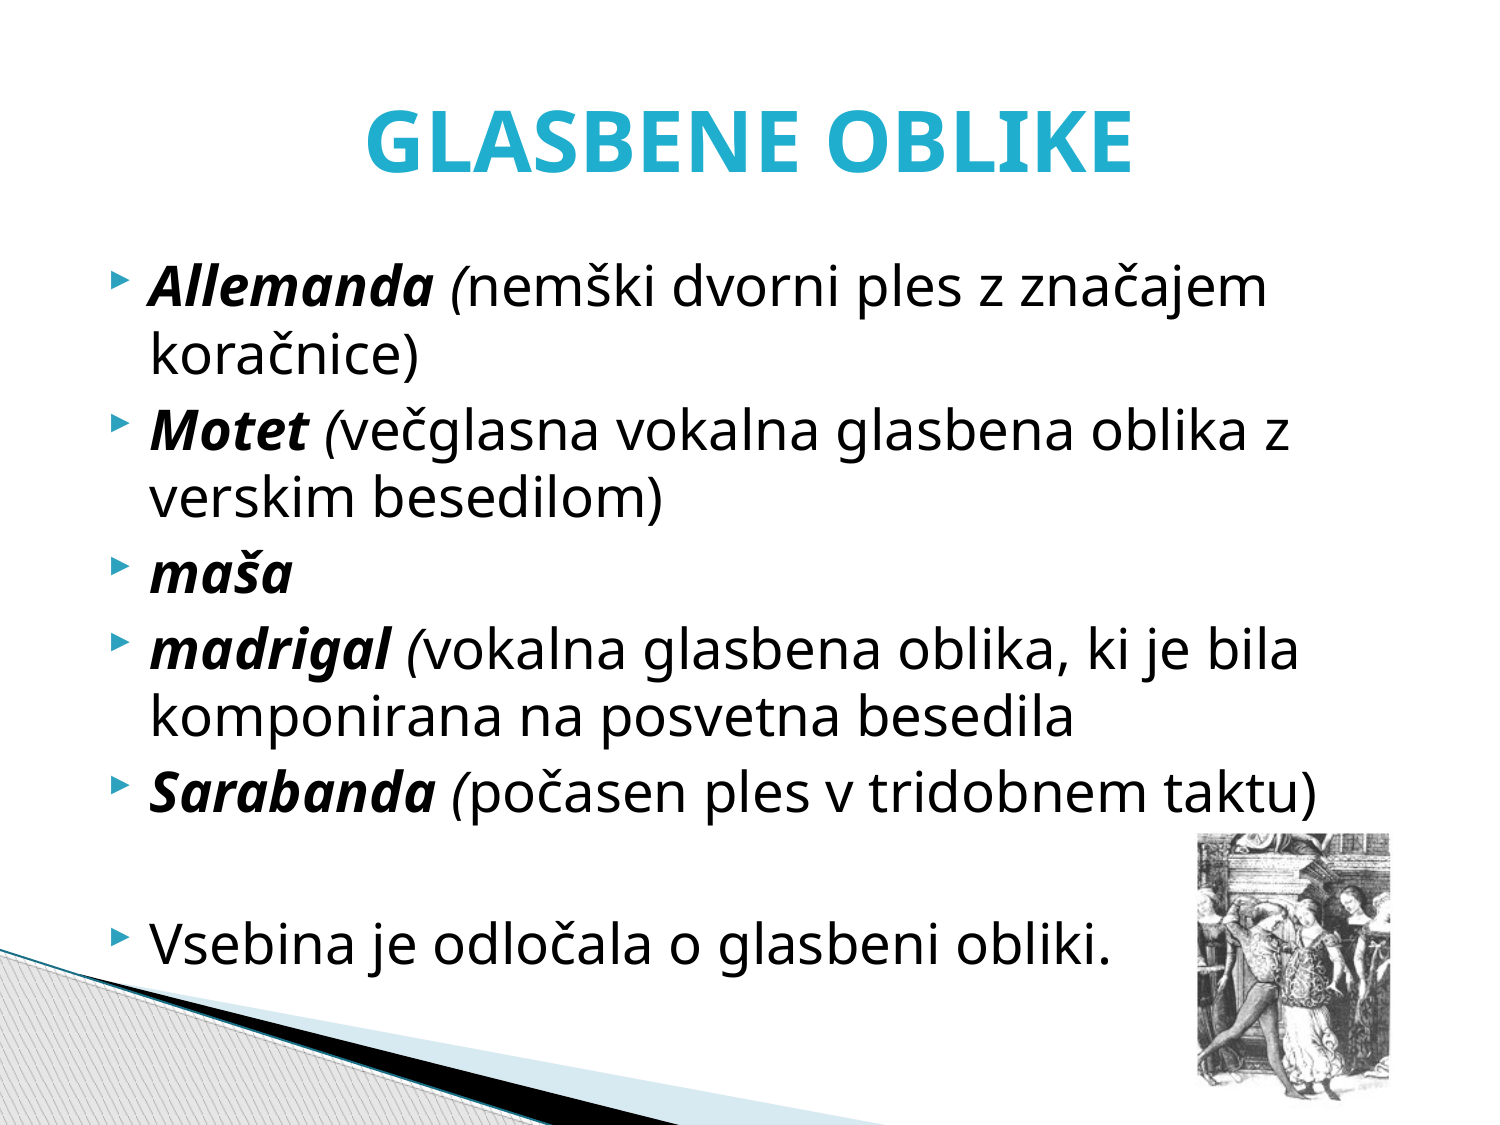

GLASBENE OBLIKE
# Allemanda (nemški dvorni ples z značajem koračnice)
Motet (večglasna vokalna glasbena oblika z verskim besedilom)
maša
madrigal (vokalna glasbena oblika, ki je bila komponirana na posvetna besedila
Sarabanda (počasen ples v tridobnem taktu)
Vsebina je odločala o glasbeni obliki.